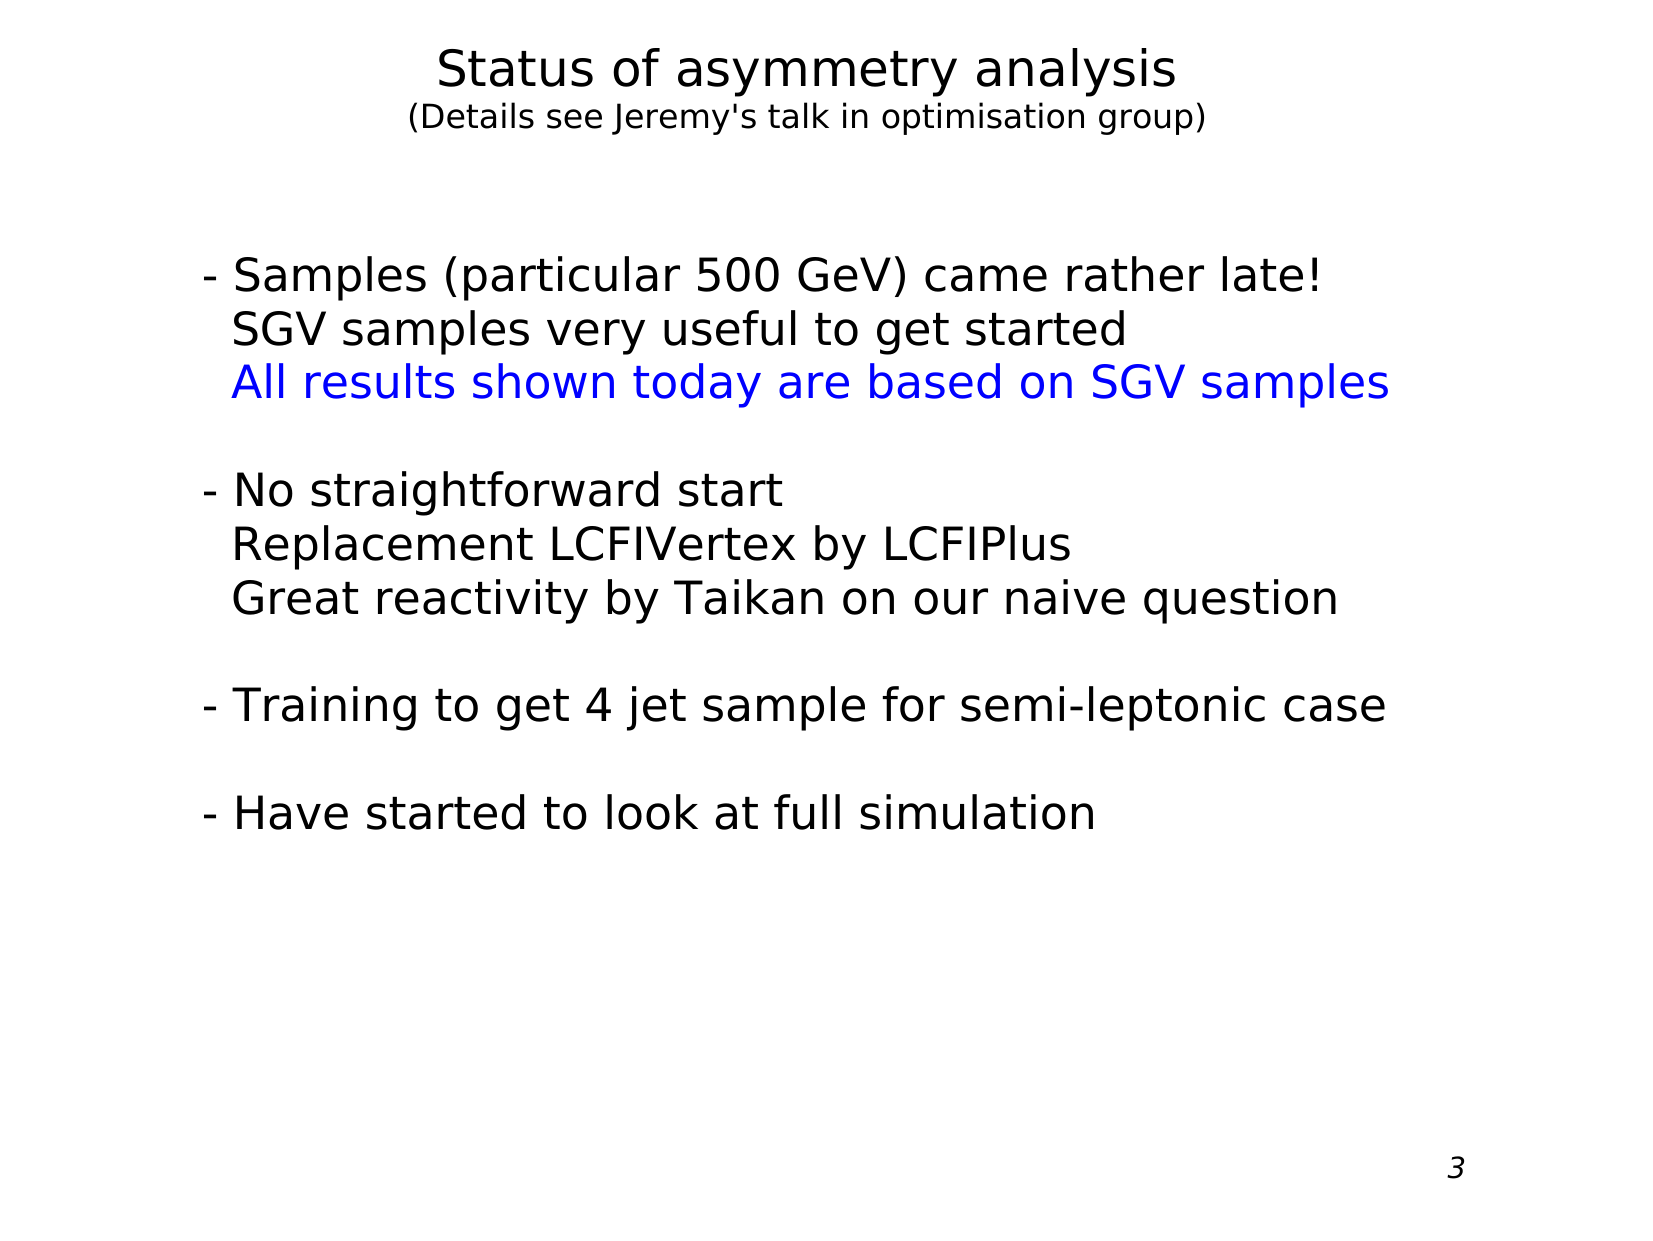

Status of asymmetry analysis
 (Details see Jeremy's talk in optimisation group)
- Samples (particular 500 GeV) came rather late!
 SGV samples very useful to get started
 All results shown today are based on SGV samples
- No straightforward start
 Replacement LCFIVertex by LCFIPlus
 Great reactivity by Taikan on our naive question
- Training to get 4 jet sample for semi-leptonic case
- Have started to look at full simulation